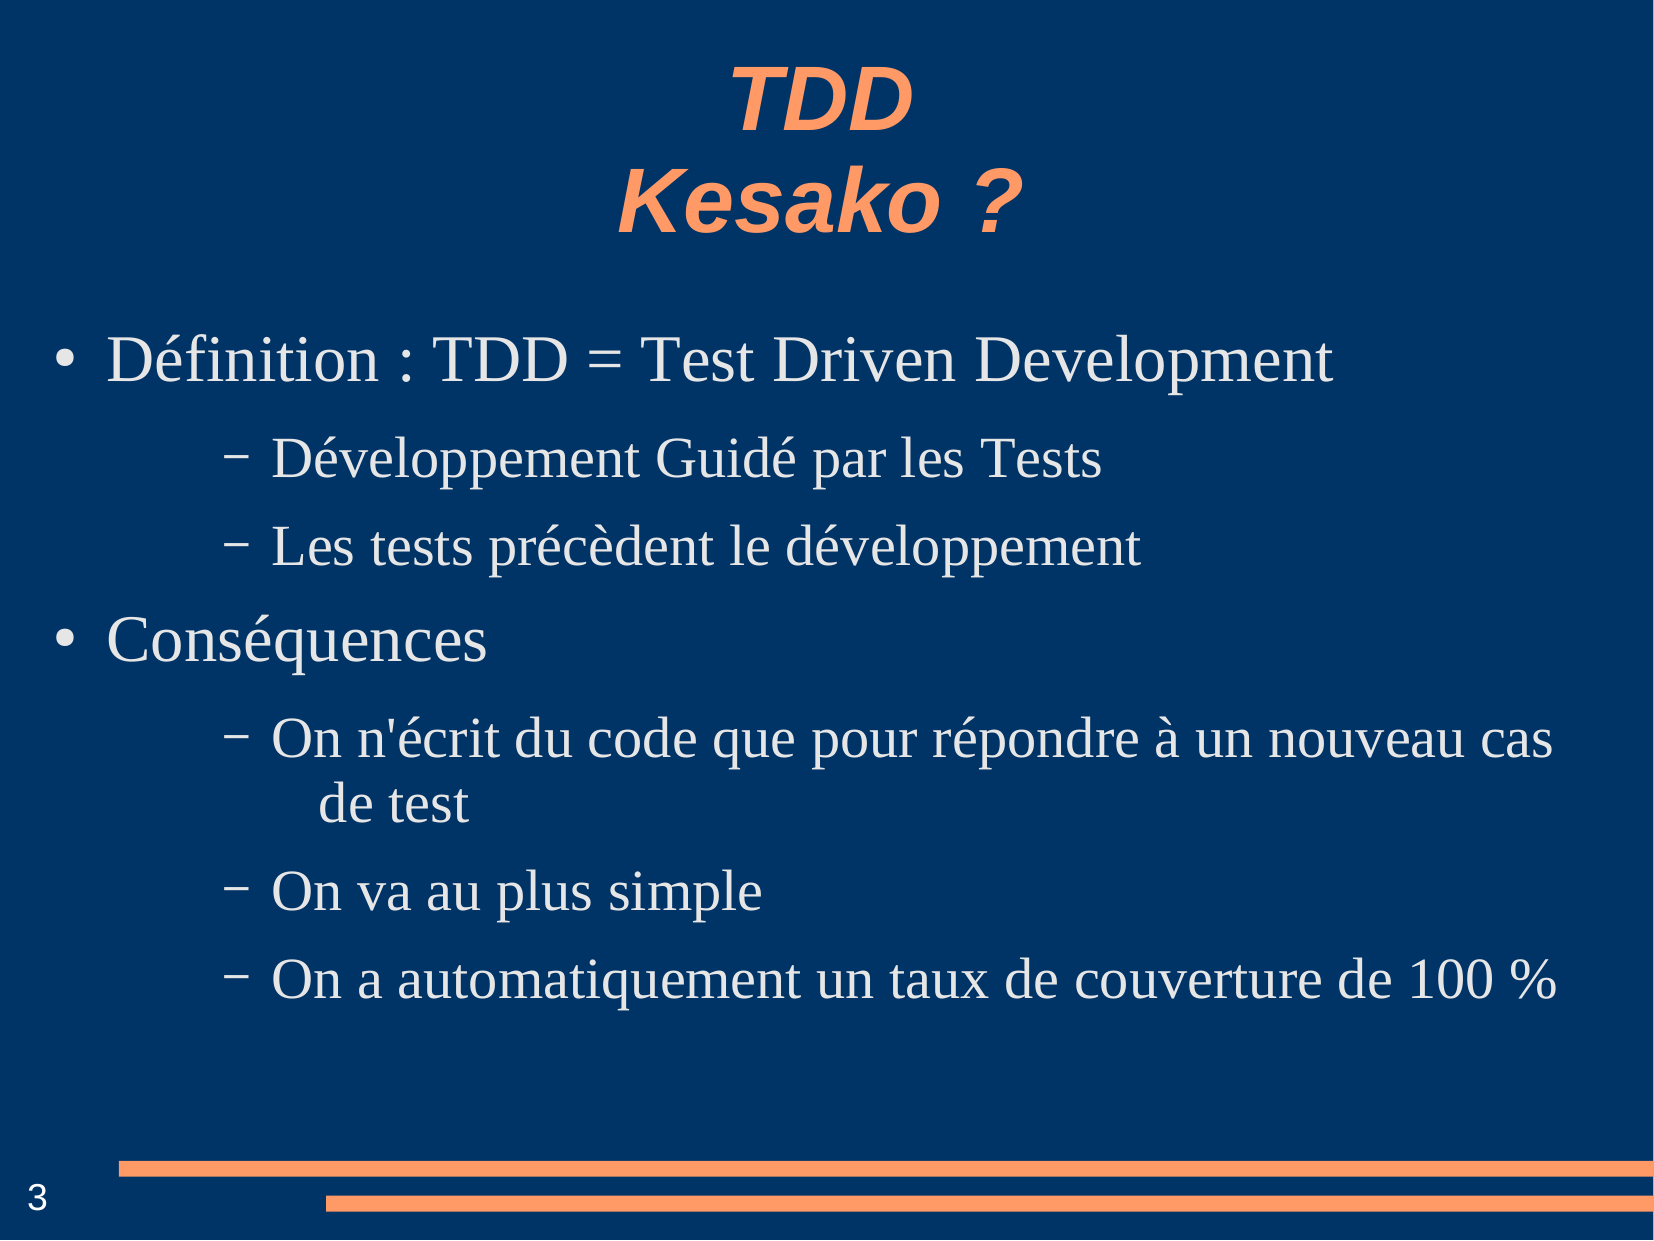

# TDD Kesako ?
Définition : TDD = Test Driven Development
Développement Guidé par les Tests
Les tests précèdent le développement
Conséquences
On n'écrit du code que pour répondre à un nouveau cas de test
On va au plus simple
On a automatiquement un taux de couverture de 100 %